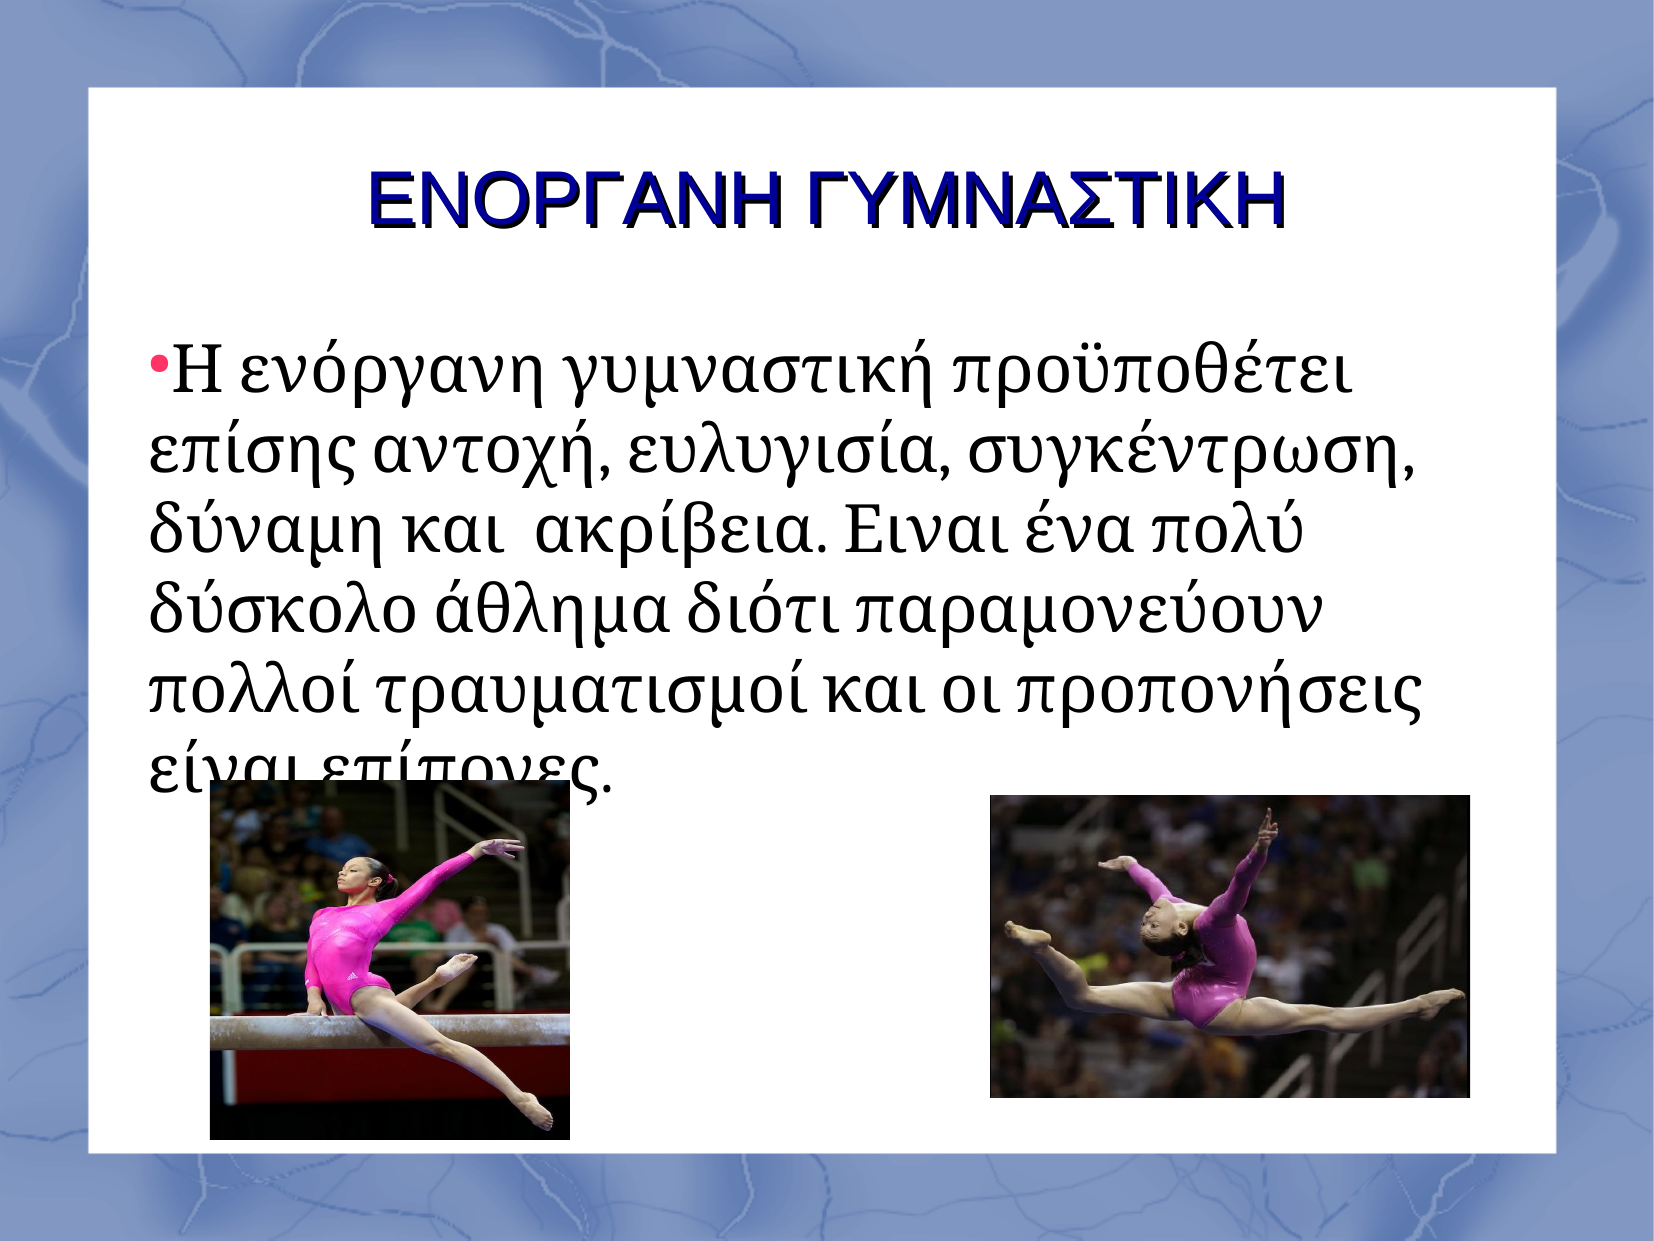

# ΕΝΟΡΓΑΝΗ ΓΥΜΝΑΣΤΙΚΗ
Η ενόργανη γυμναστική προϋποθέτει επίσης αντοχή, ευλυγισία, συγκέντρωση, δύναμη και ακρίβεια. Ειναι ένα πολύ δύσκολο άθλημα διότι παραμονεύουν πολλοί τραυματισμοί και οι προπονήσεις είναι επίπονες.